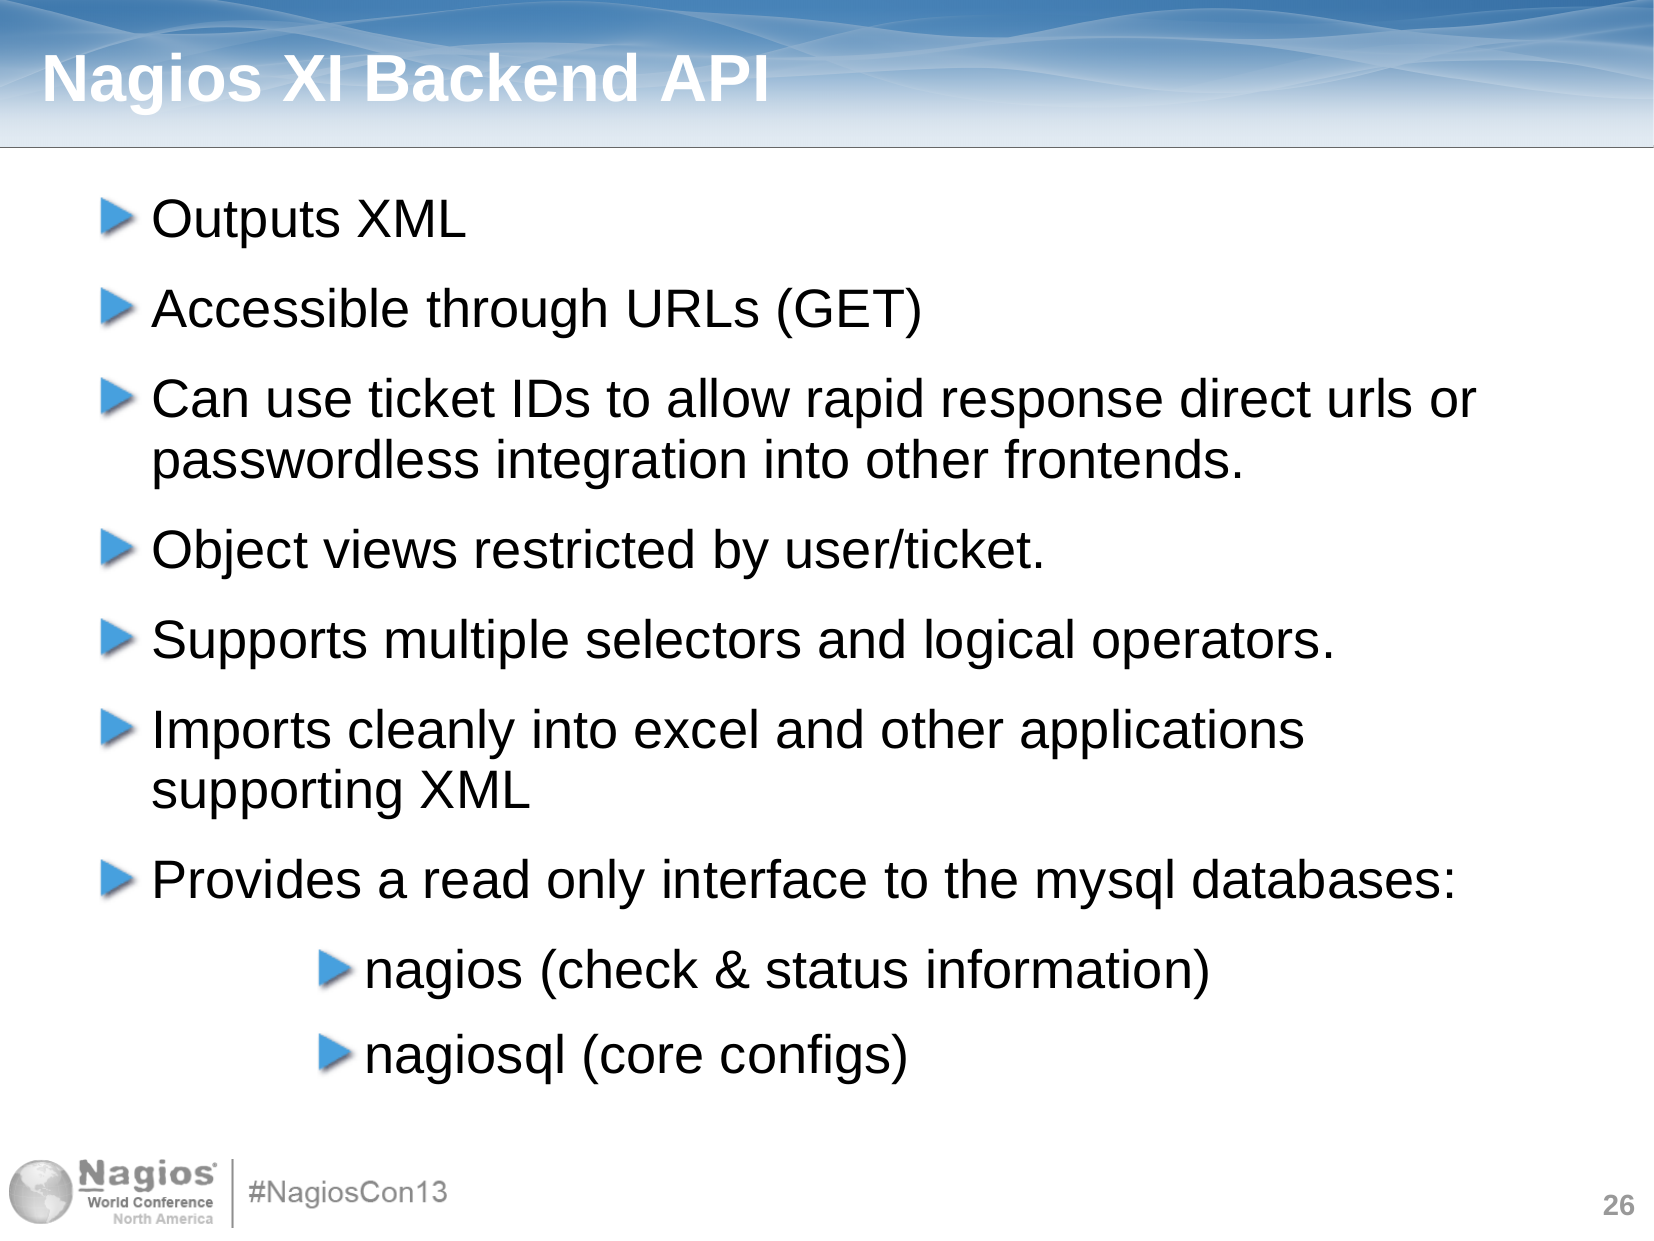

# Nagios XI Backend API
Outputs XML
Accessible through URLs (GET)
Can use ticket IDs to allow rapid response direct urls or passwordless integration into other frontends.
Object views restricted by user/ticket.
Supports multiple selectors and logical operators.
Imports cleanly into excel and other applications supporting XML
Provides a read only interface to the mysql databases:
nagios (check & status information)
nagiosql (core configs)
26